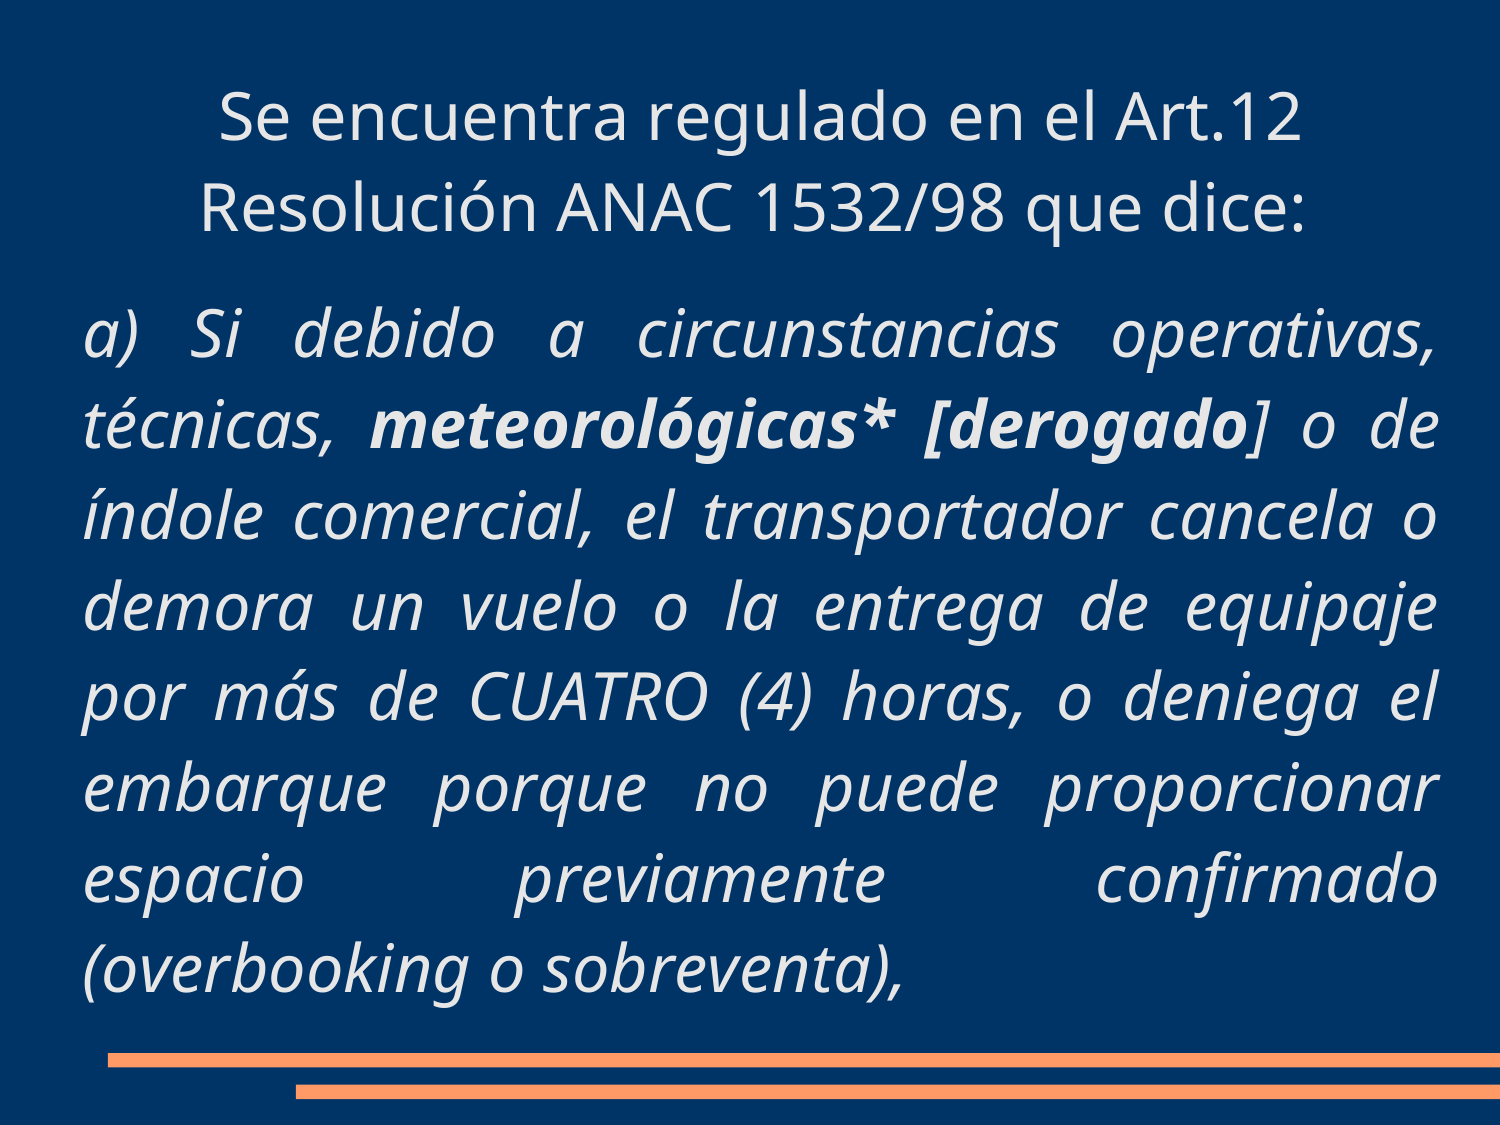

# Se encuentra regulado en el Art.12 Resolución ANAC 1532/98 que dice:
a) Si debido a circunstancias operativas, técnicas, meteorológicas* [derogado] o de índole comercial, el transportador cancela o demora un vuelo o la entrega de equipaje por más de CUATRO (4) horas, o deniega el embarque porque no puede proporcionar espacio previamente confirmado (overbooking o sobreventa),